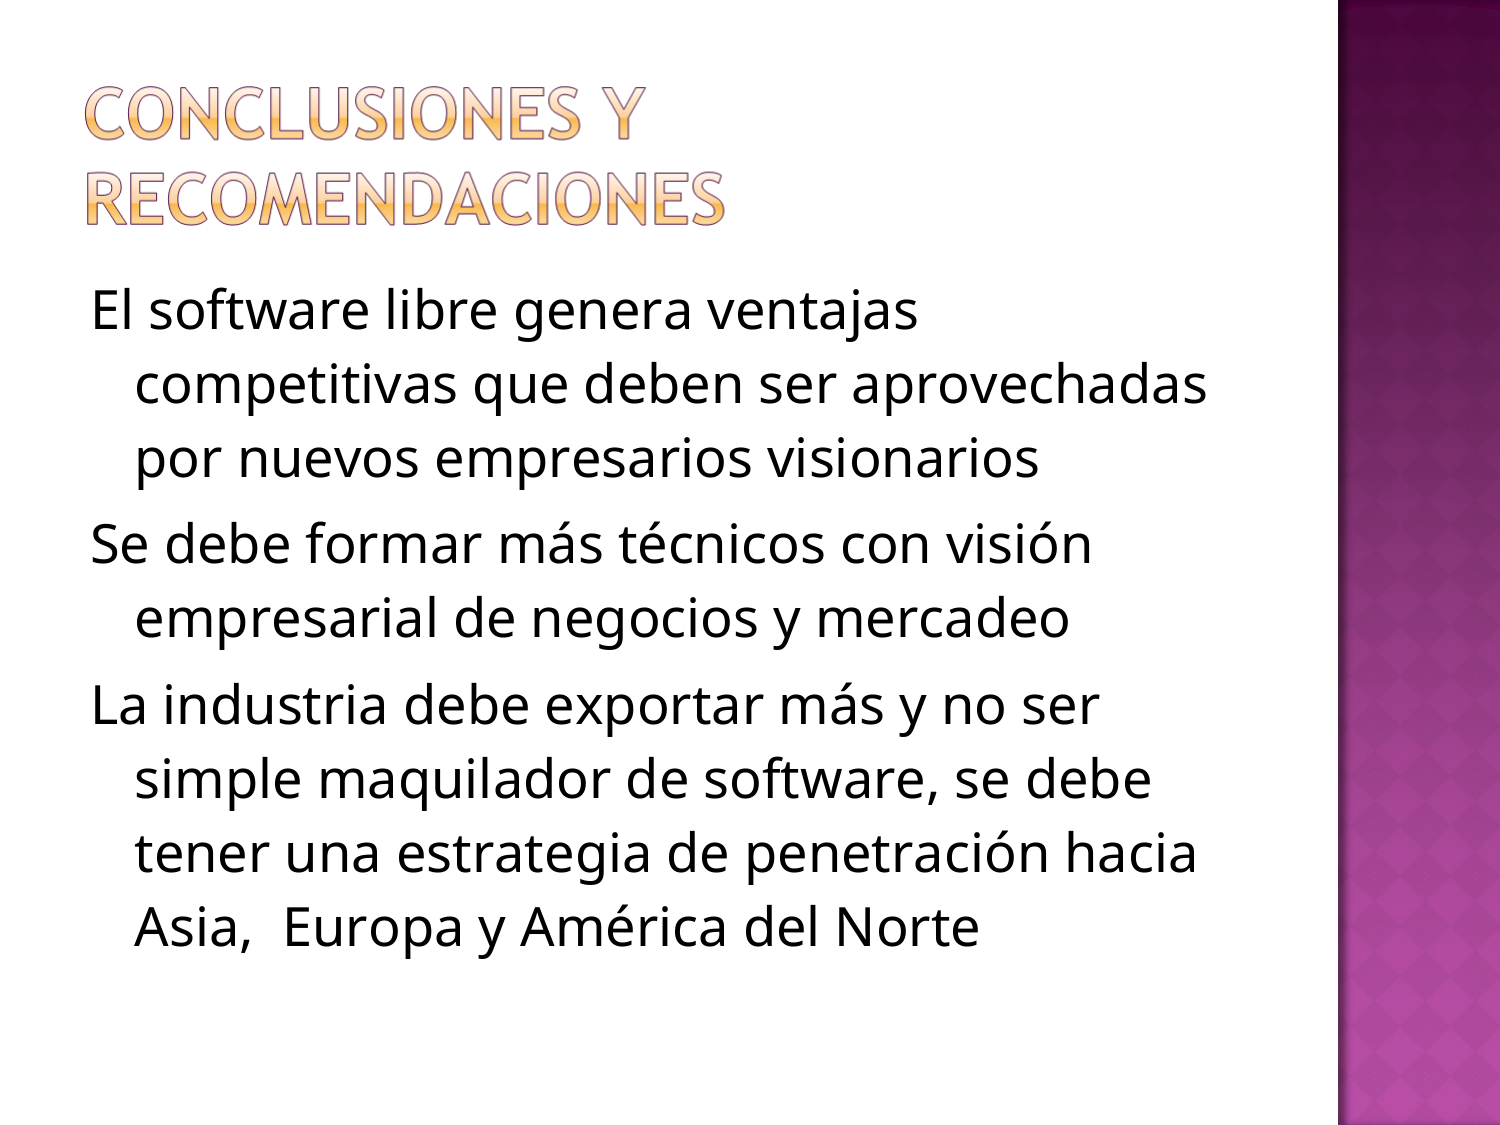

# El software libre genera ventajas competitivas que deben ser aprovechadas por nuevos empresarios visionarios
Se debe formar más técnicos con visión empresarial de negocios y mercadeo
La industria debe exportar más y no ser simple maquilador de software, se debe tener una estrategia de penetración hacia Asia, Europa y América del Norte